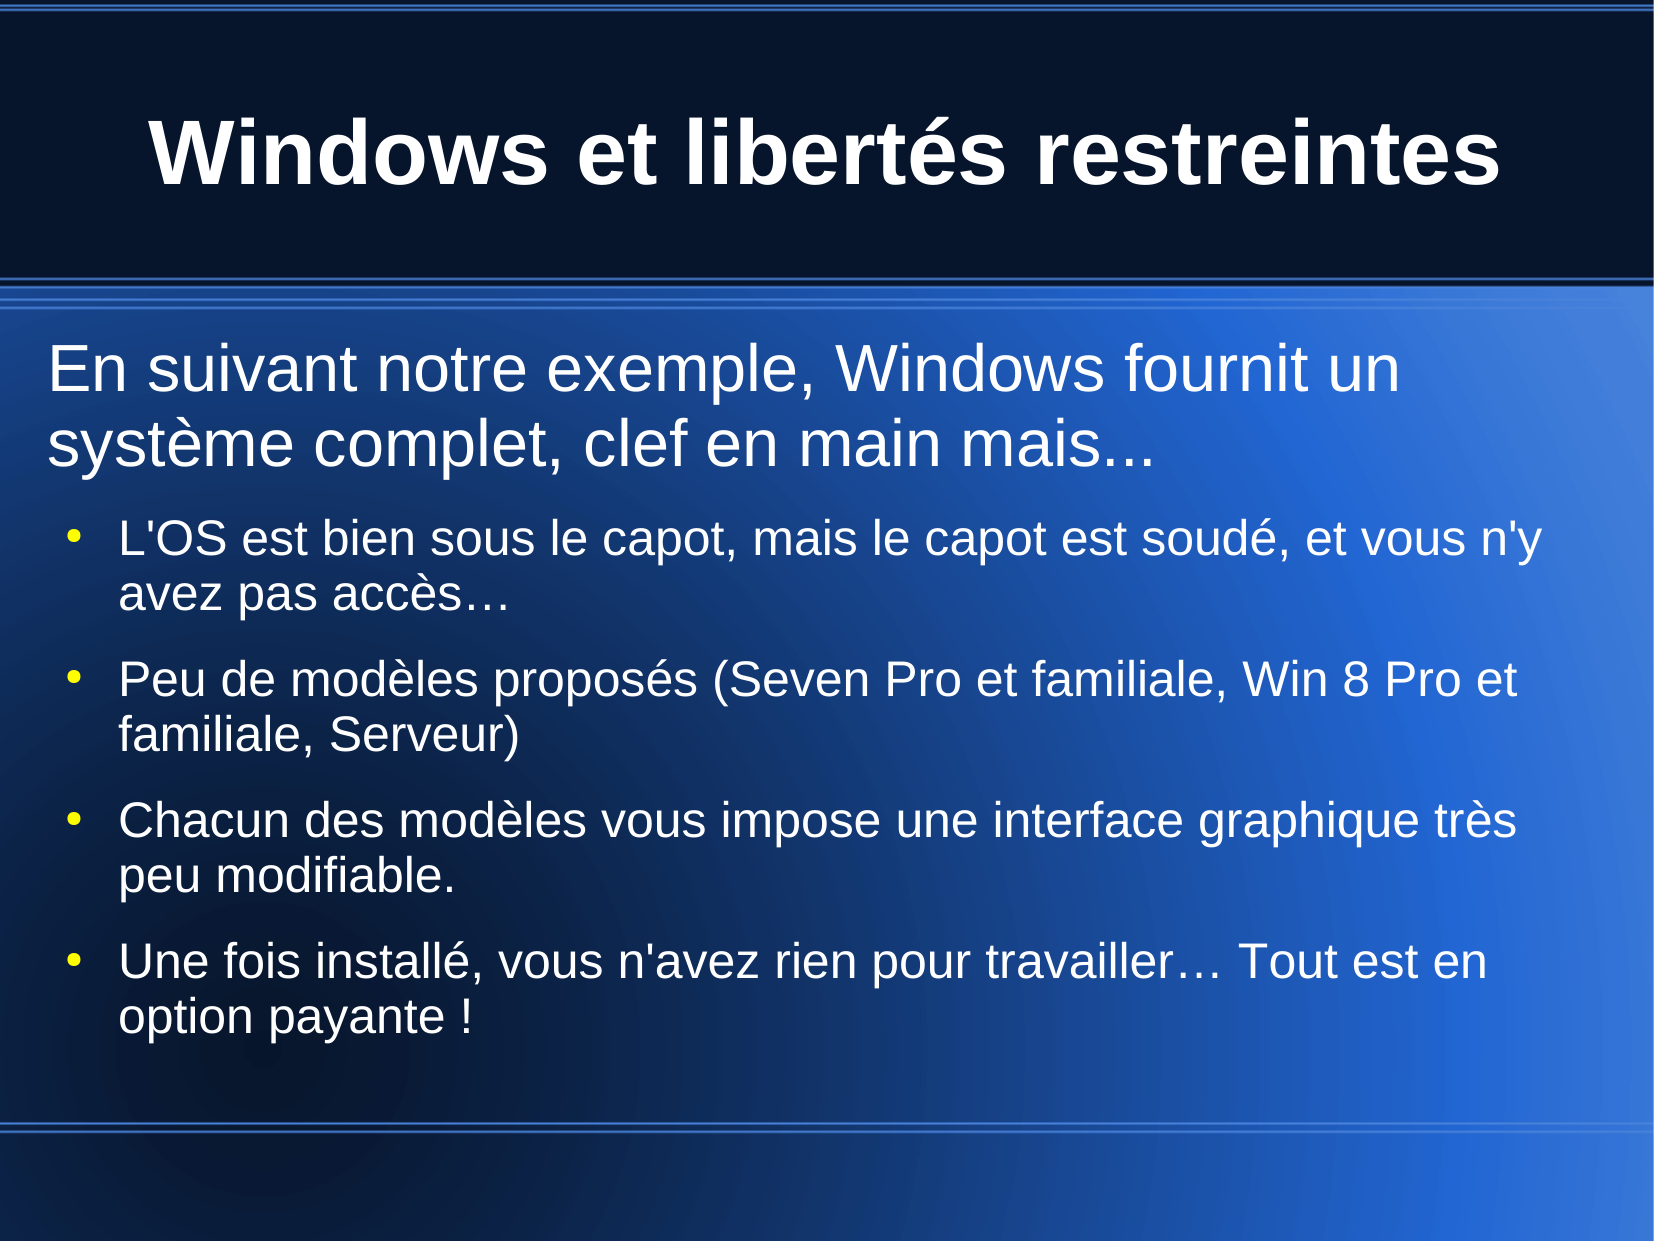

# Windows et libertés restreintes
En suivant notre exemple, Windows fournit un système complet, clef en main mais...
L'OS est bien sous le capot, mais le capot est soudé, et vous n'y avez pas accès…
Peu de modèles proposés (Seven Pro et familiale, Win 8 Pro et familiale, Serveur)
Chacun des modèles vous impose une interface graphique très peu modifiable.
Une fois installé, vous n'avez rien pour travailler… Tout est en option payante !